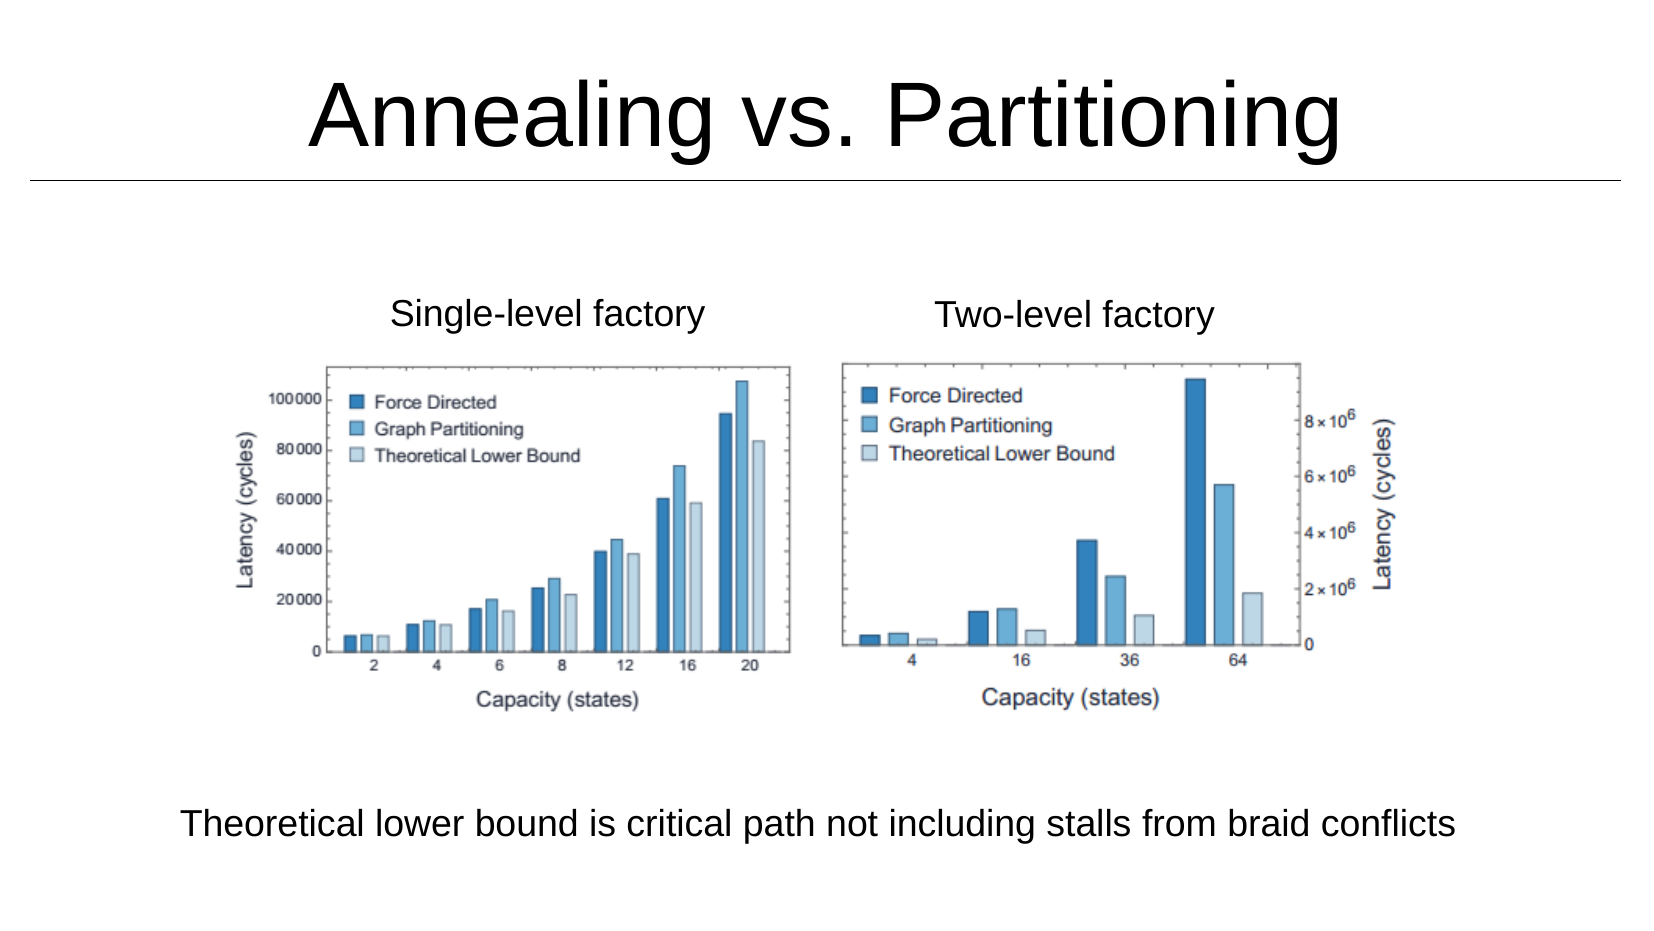

# Annealing vs. Partitioning
Single-level factory
Two-level factory
Theoretical lower bound is critical path not including stalls from braid conflicts